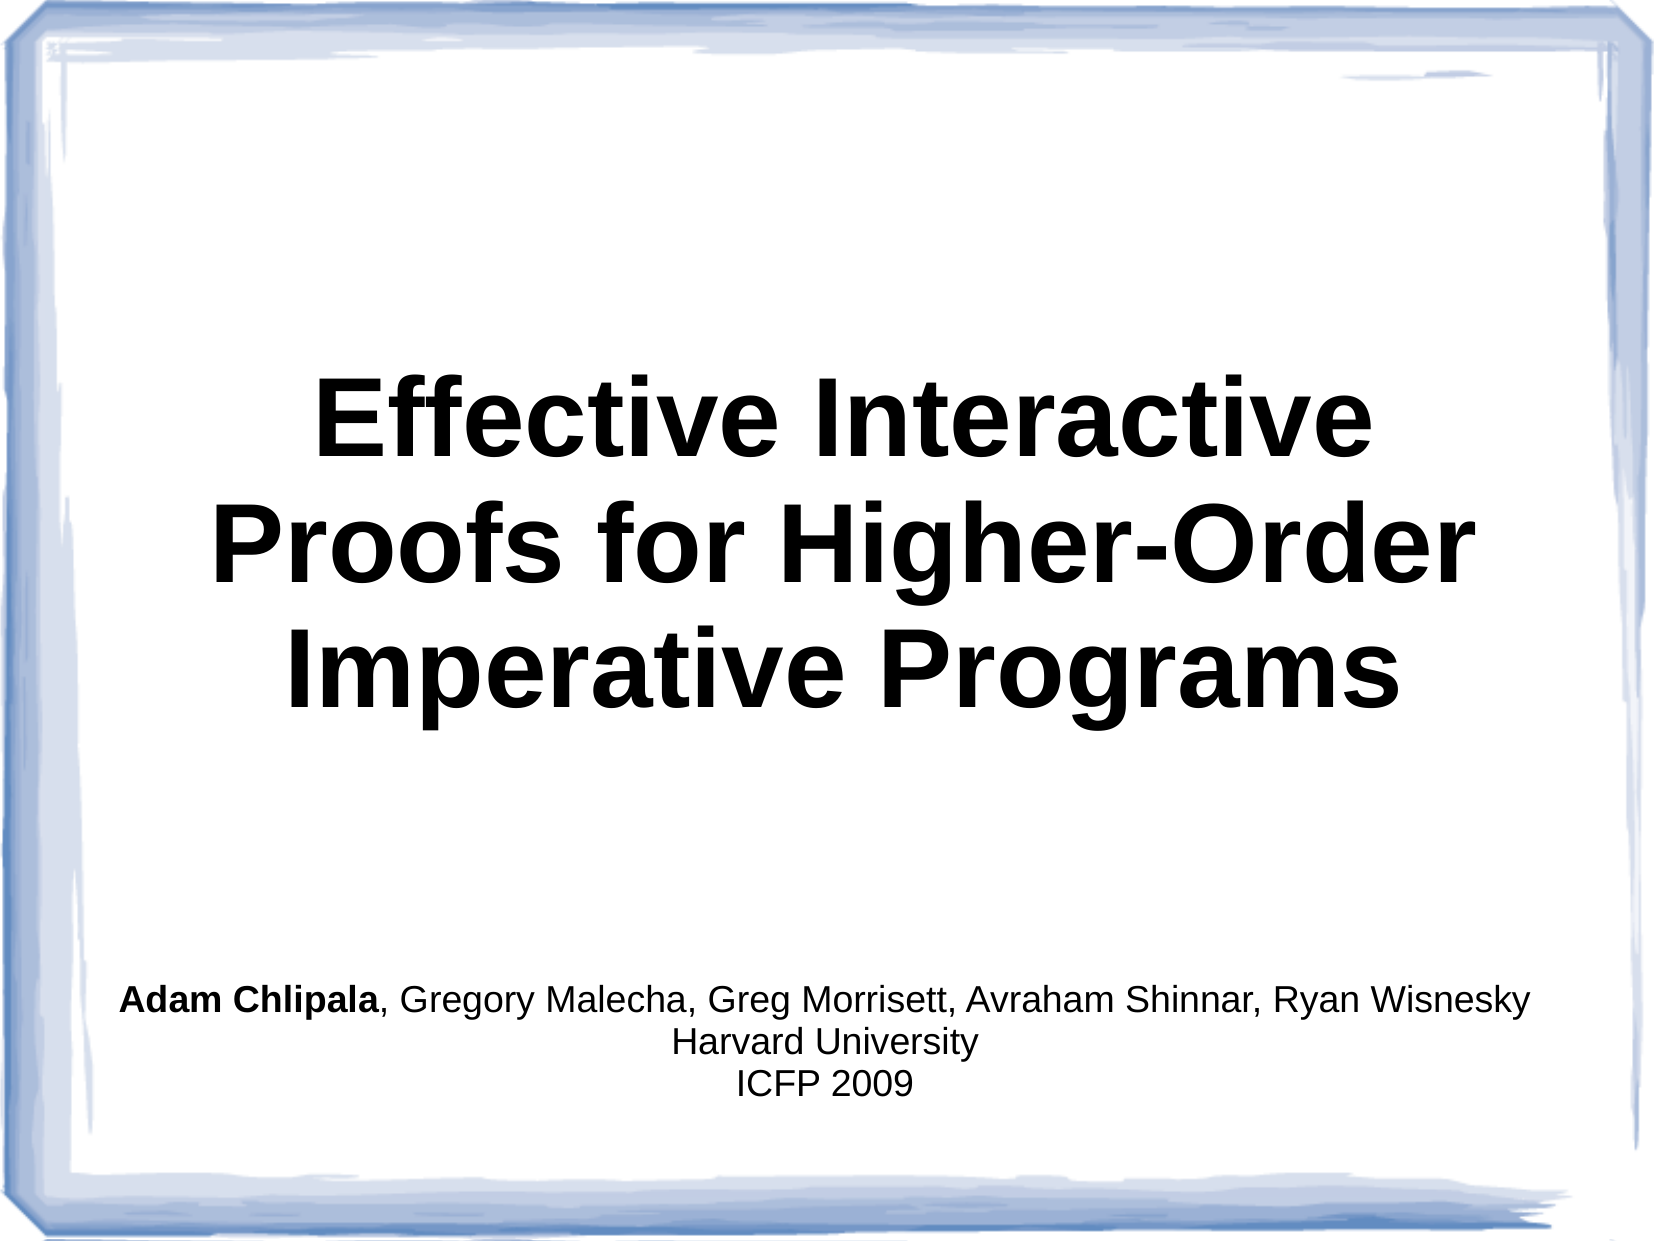

Effective Interactive Proofs for Higher-Order Imperative Programs
Adam Chlipala, Gregory Malecha, Greg Morrisett, Avraham Shinnar, Ryan Wisnesky
Harvard University
ICFP 2009